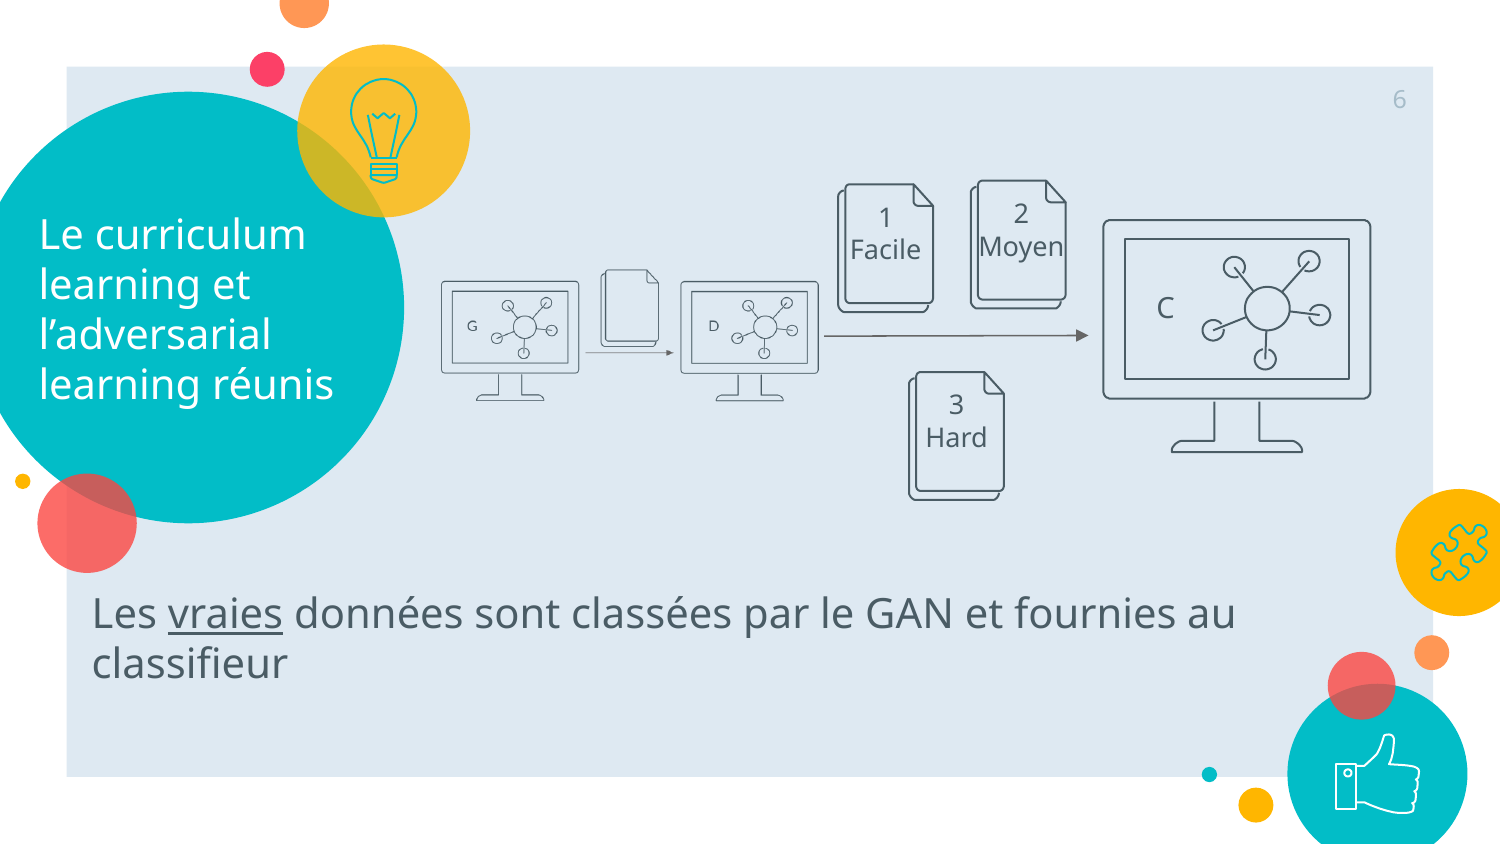

# Le curriculum learning et l’adversarial learning réunis
2
Moyen
1
Facile
C
3
Hard
Les vraies données sont classées par le GAN et fournies au classifieur